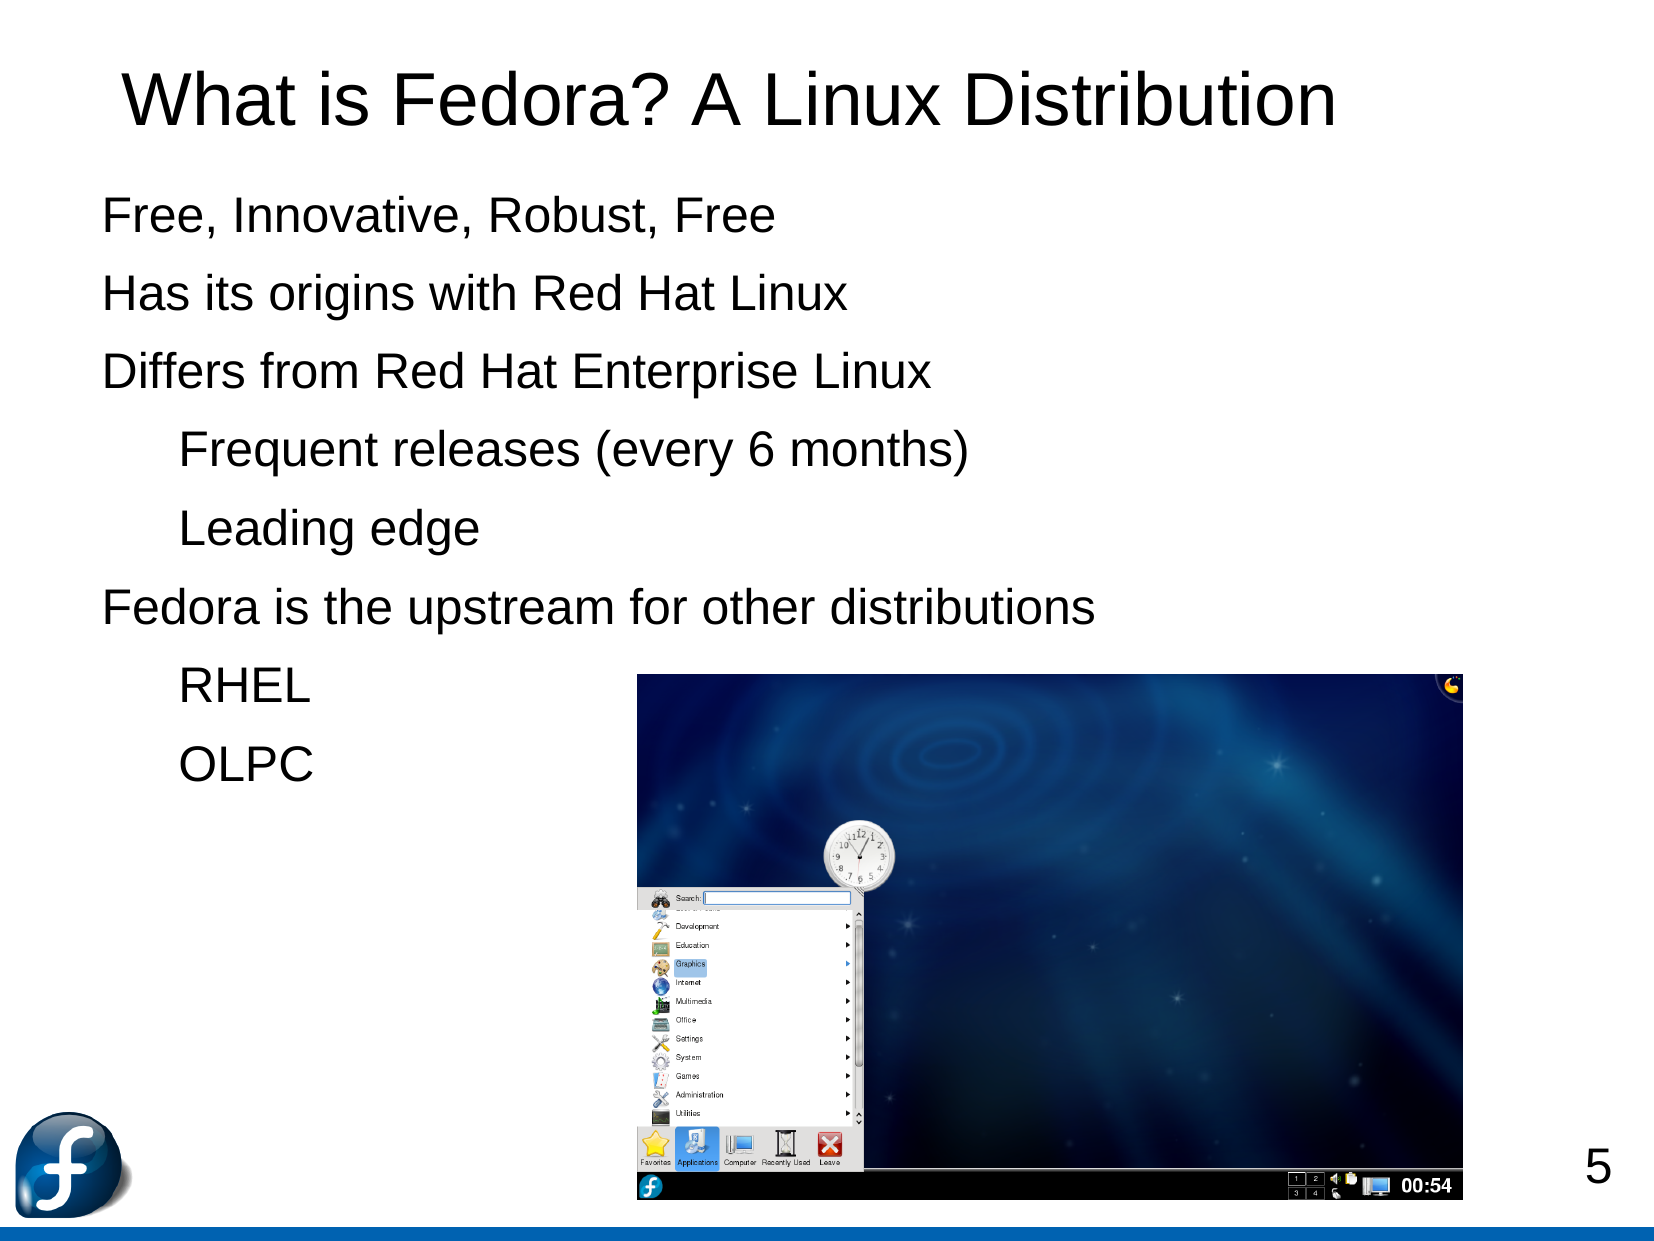

# What is Fedora? A Linux Distribution
Free, Innovative, Robust, Free
Has its origins with Red Hat Linux
Differs from Red Hat Enterprise Linux
Frequent releases (every 6 months)
Leading edge
Fedora is the upstream for other distributions
RHEL
OLPC